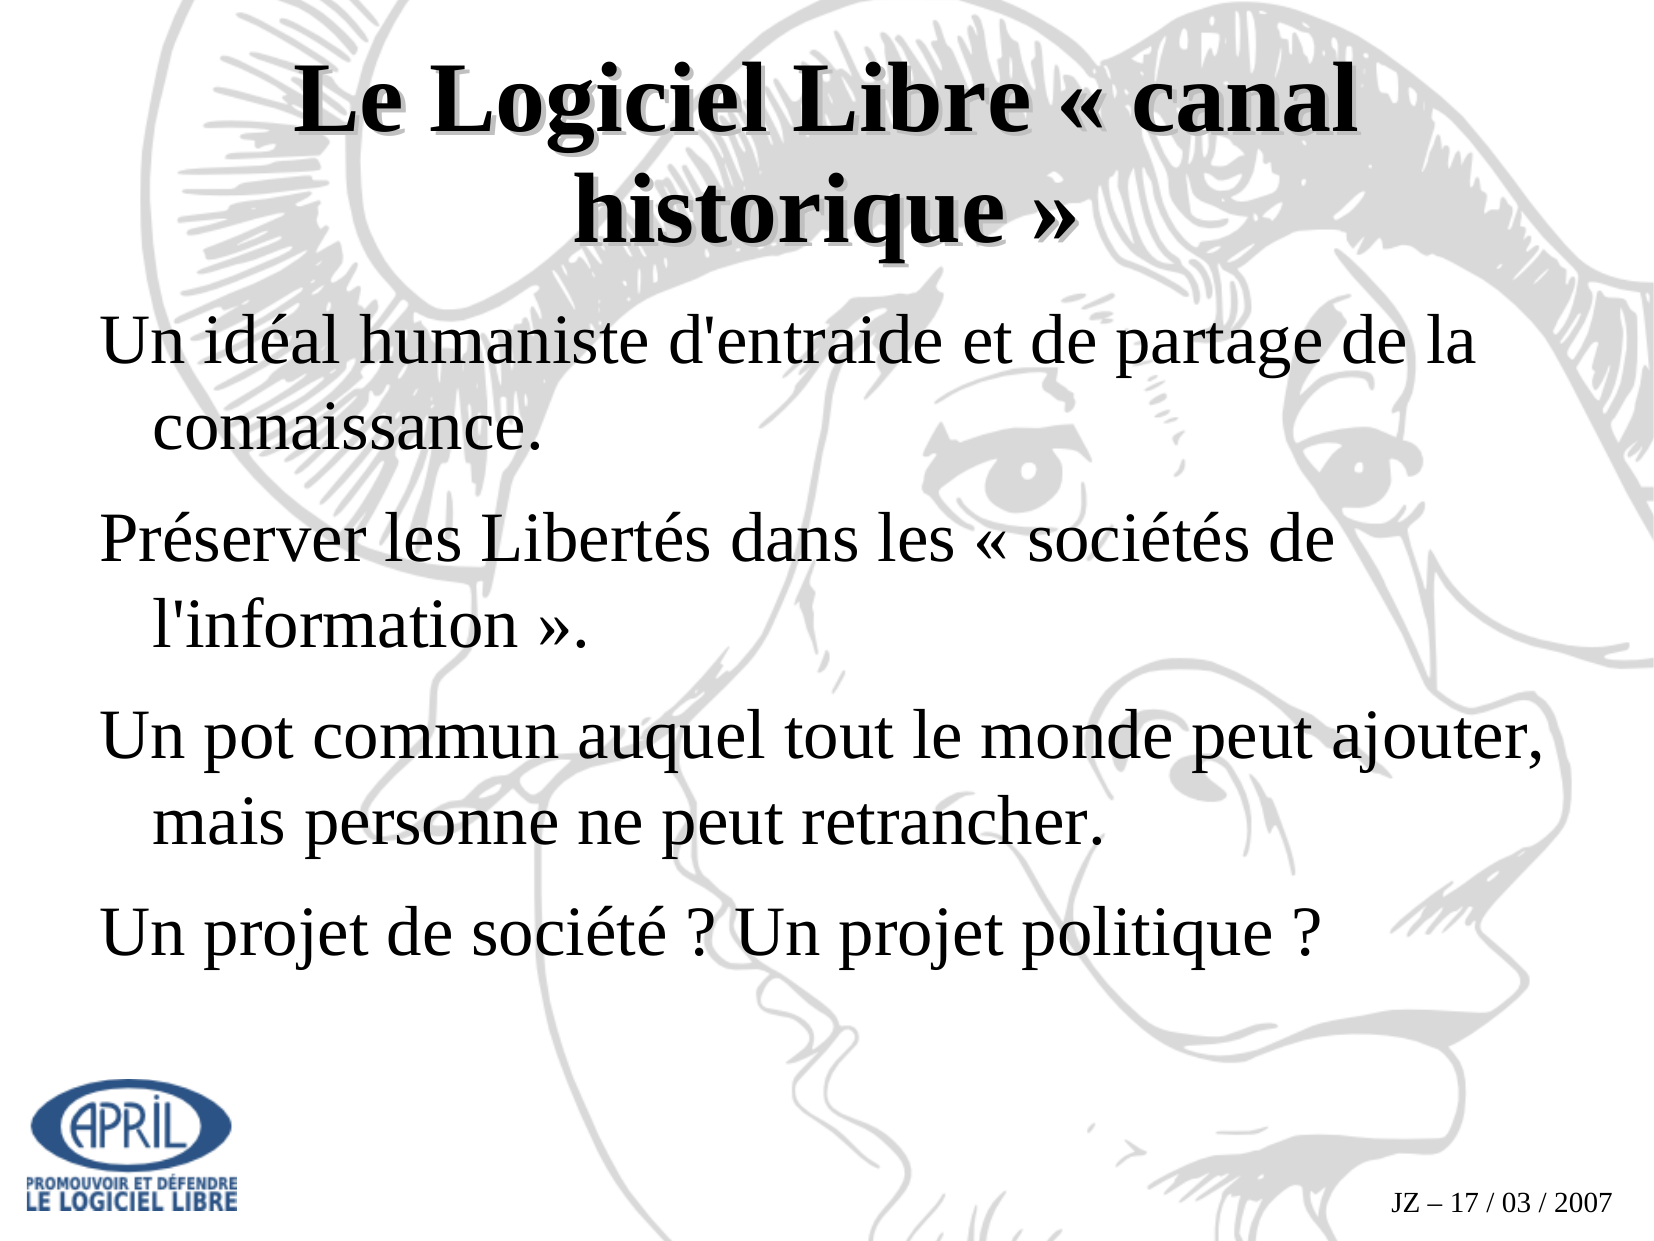

# Le Logiciel Libre « canal historique »
Un idéal humaniste d'entraide et de partage de la connaissance.
Préserver les Libertés dans les « sociétés de l'information ».
Un pot commun auquel tout le monde peut ajouter, mais personne ne peut retrancher.
Un projet de société ? Un projet politique ?